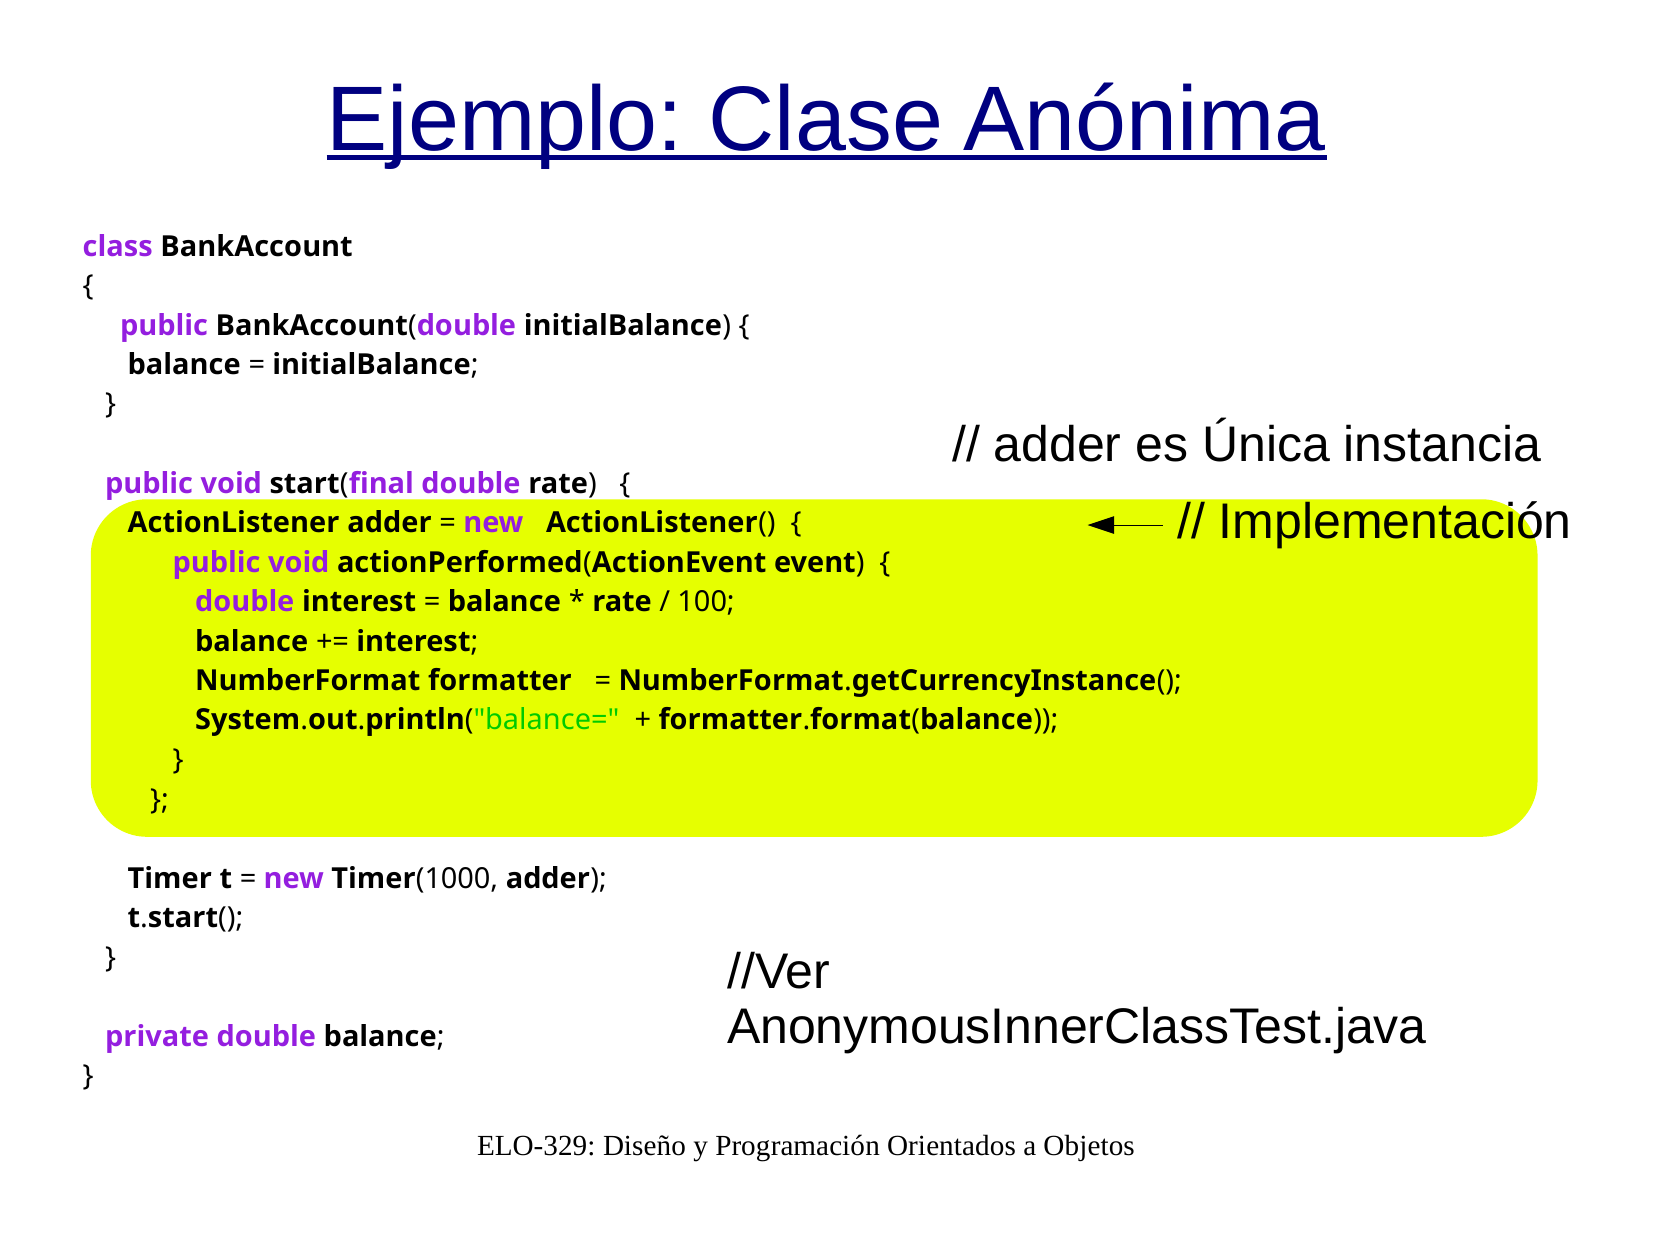

# Ejemplo: Clase Anónima
class BankAccount
{
 public BankAccount(double initialBalance) {
 balance = initialBalance;
 }
 public void start(final double rate) {
 ActionListener adder = new ActionListener() {
 public void actionPerformed(ActionEvent event) {
 double interest = balance * rate / 100;
 balance += interest;
 NumberFormat formatter = NumberFormat.getCurrencyInstance();
 System.out.println("balance=" + formatter.format(balance));
 }
 };
 Timer t = new Timer(1000, adder);
 t.start();
 }
 private double balance;
}
// adder es Única instancia
// Implementación
//Ver AnonymousInnerClassTest.java